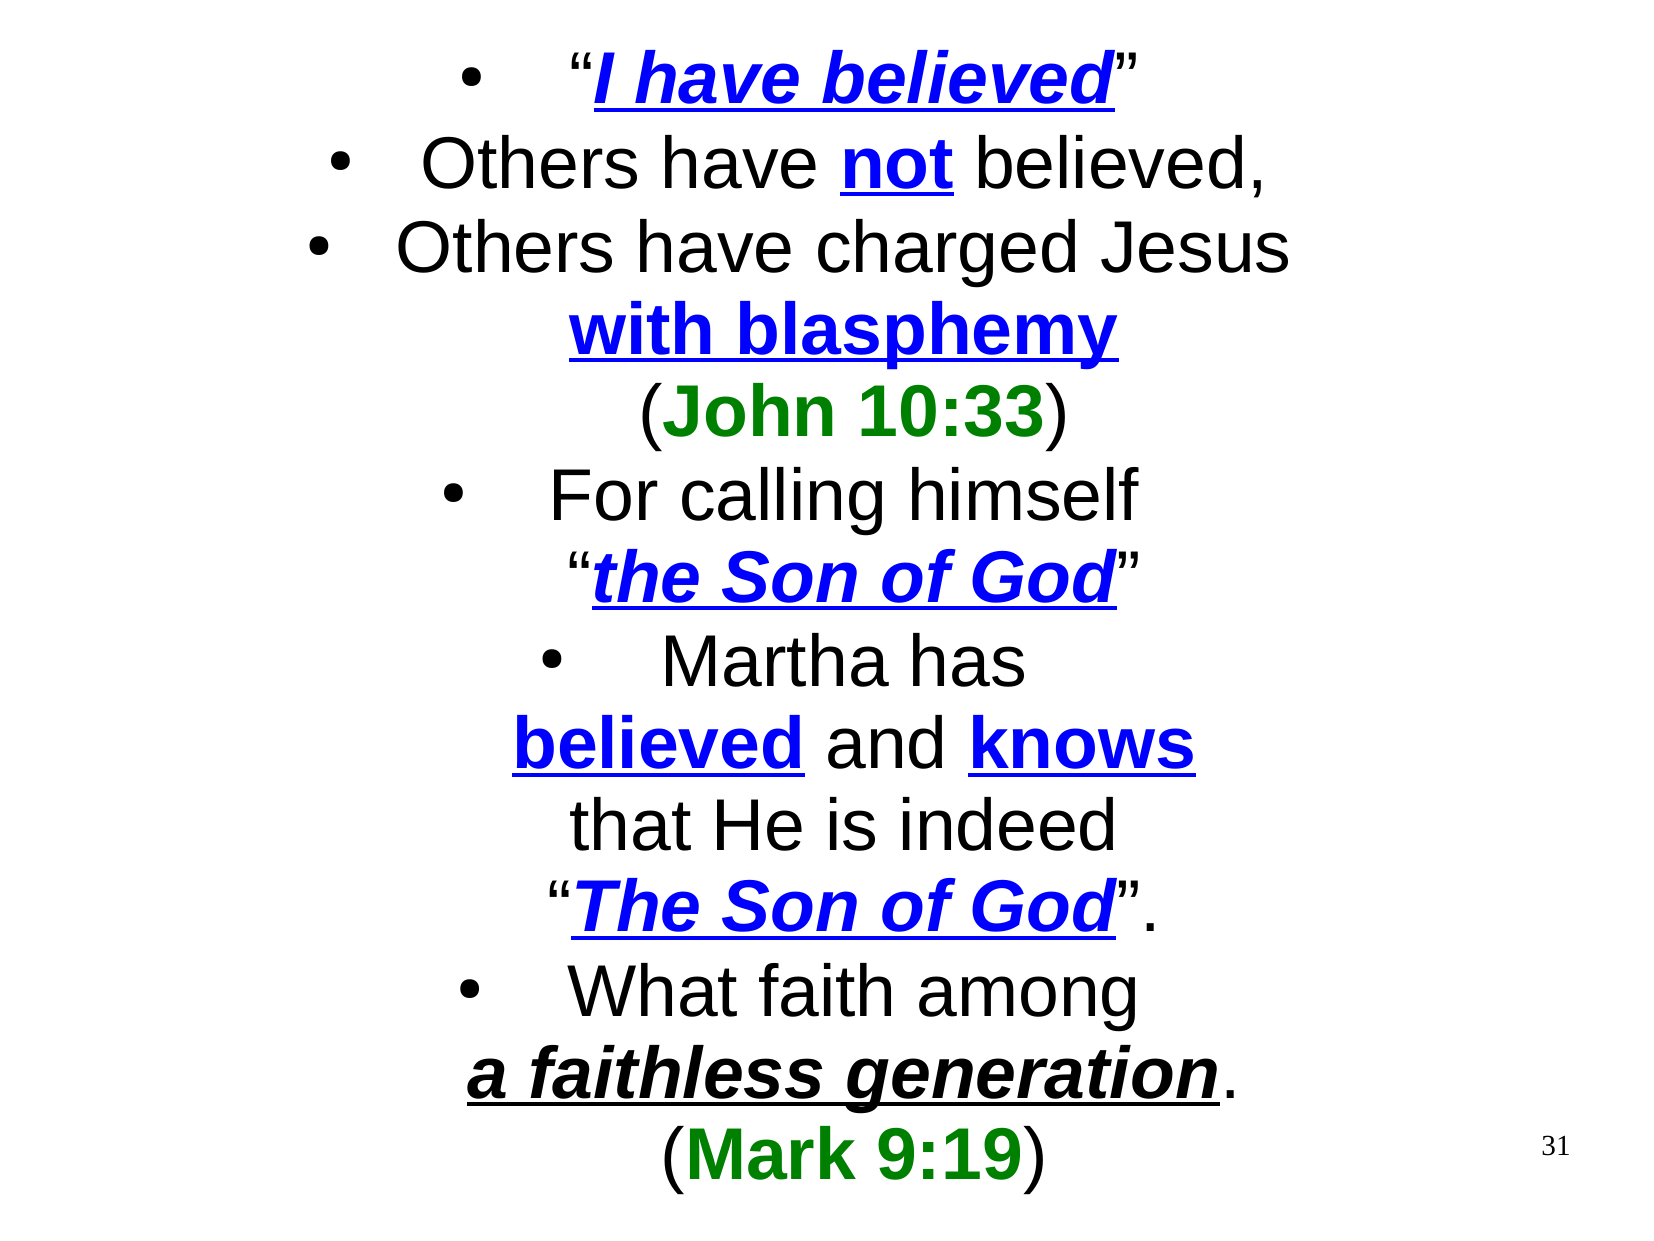

# “I have believed”
Others have not believed,
Others have charged Jesus
with blasphemy
(John 10:33)
For calling himself
“the Son of God”
Martha has
believed and knows
that He is indeed
“The Son of God”.
What faith among
a faithless generation.
(Mark 9:19)
31